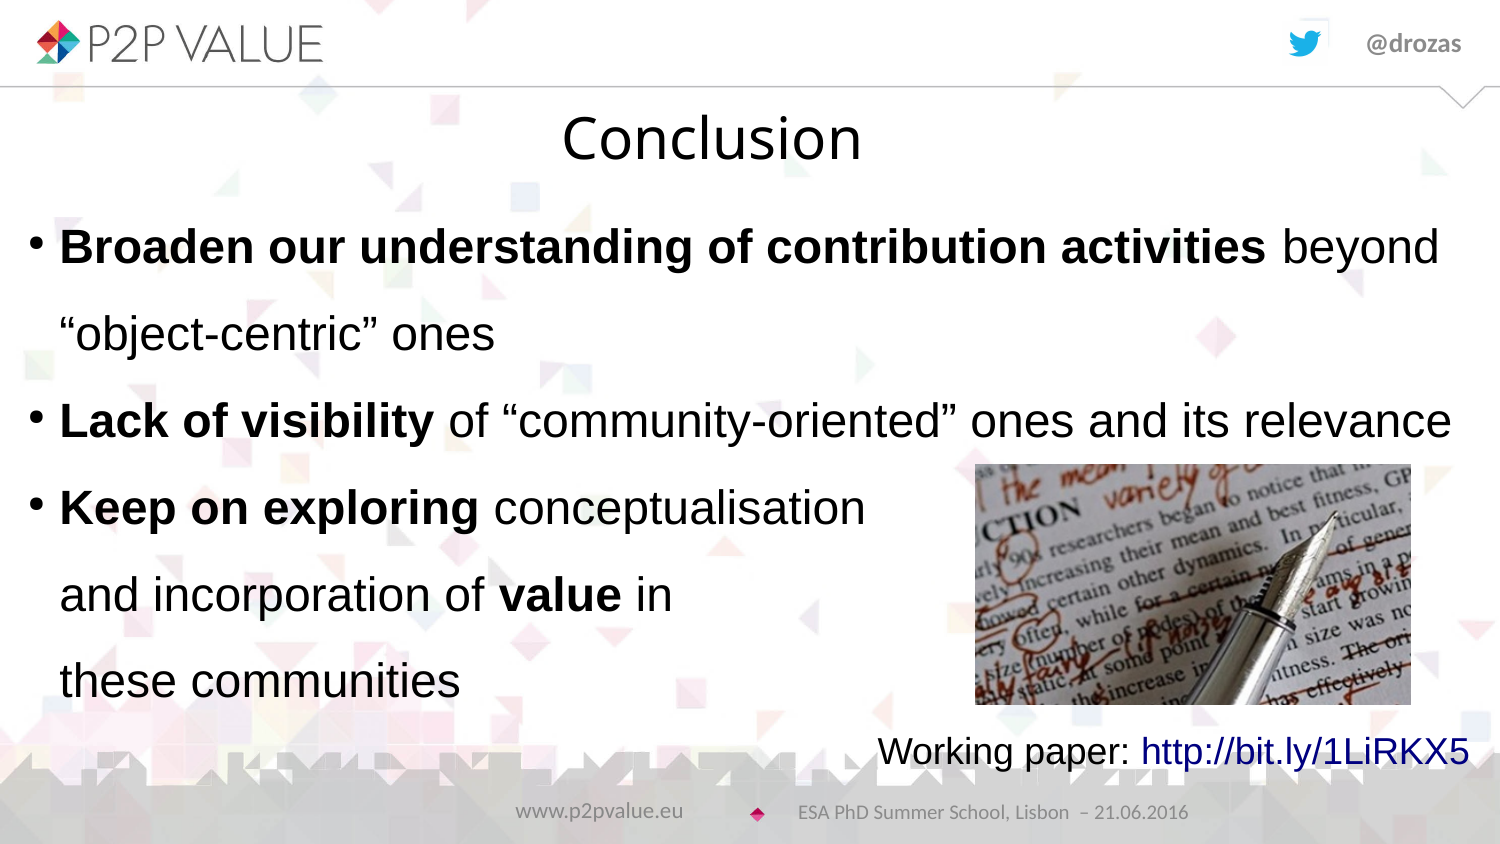

@drozas
# Conclusion
Broaden our understanding of contribution activities beyond “object-centric” ones
Lack of visibility of “community-oriented” ones and its relevance
Keep on exploring conceptualisation
and incorporation of value in
these communities
Working paper: http://bit.ly/1LiRKX5
ESA PhD Summer School, Lisbon – 21.06.2016
www.p2pvalue.eu